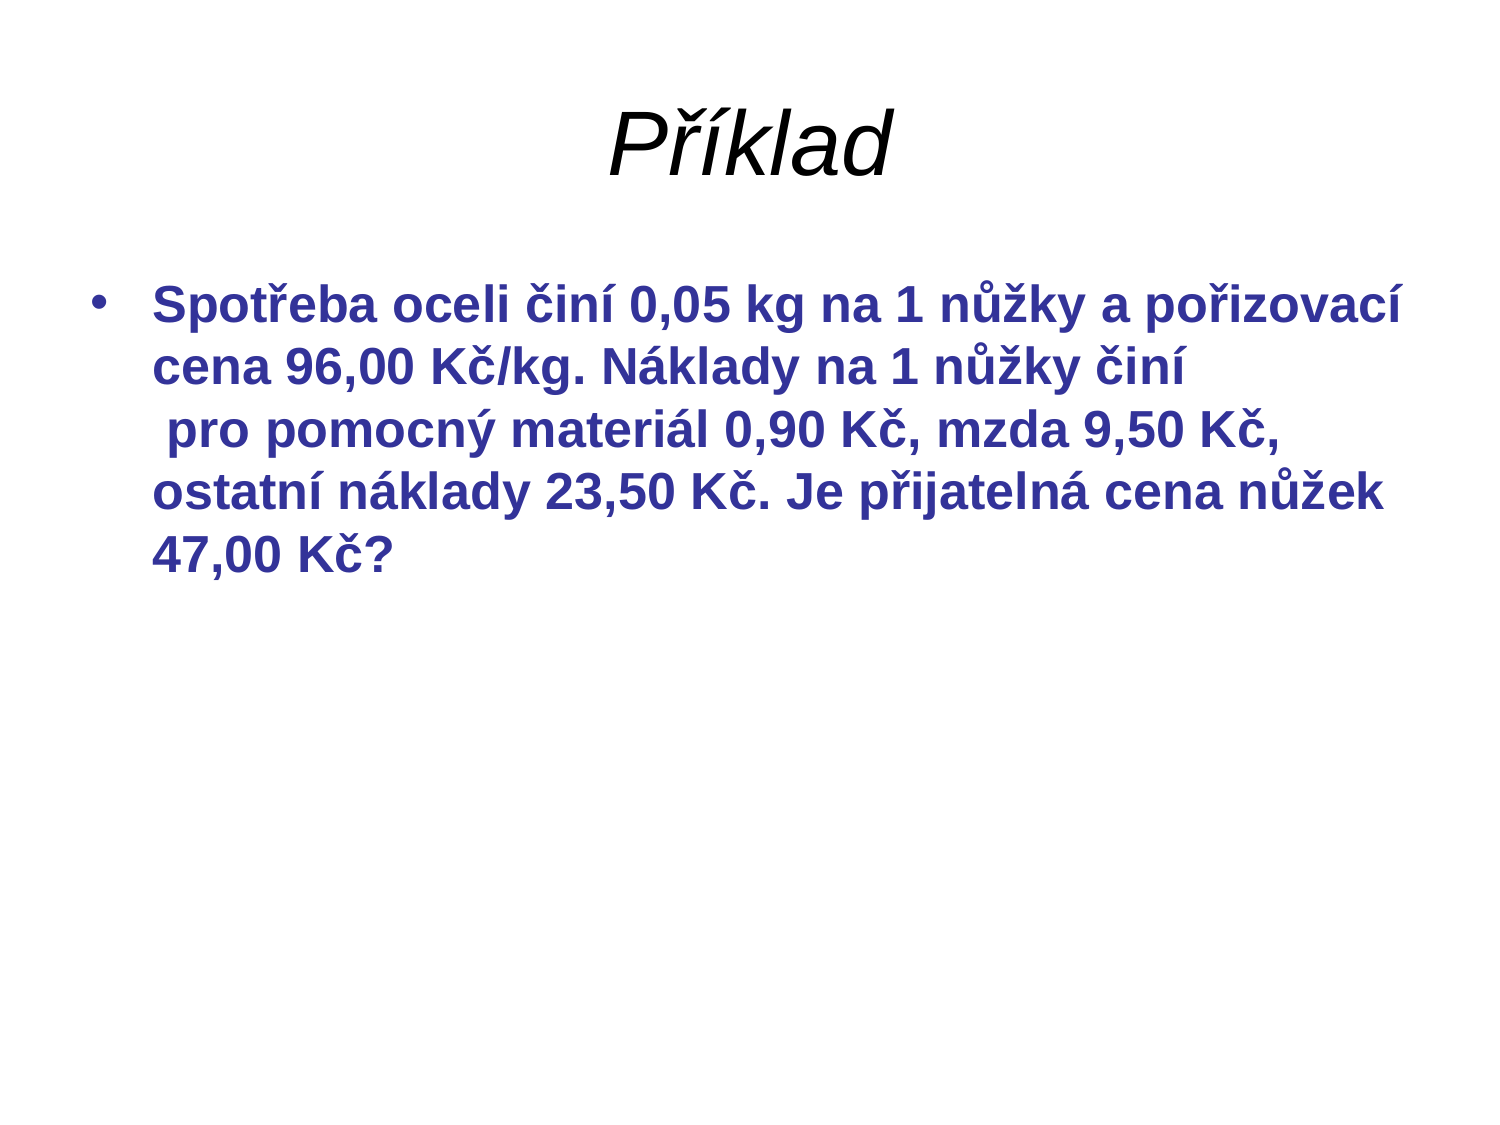

# Příklad
Spotřeba oceli činí 0,05 kg na 1 nůžky a pořizovací cena 96,00 Kč/kg. Náklady na 1 nůžky činí pro pomocný materiál 0,90 Kč, mzda 9,50 Kč, ostatní náklady 23,50 Kč. Je přijatelná cena nůžek 47,00 Kč?